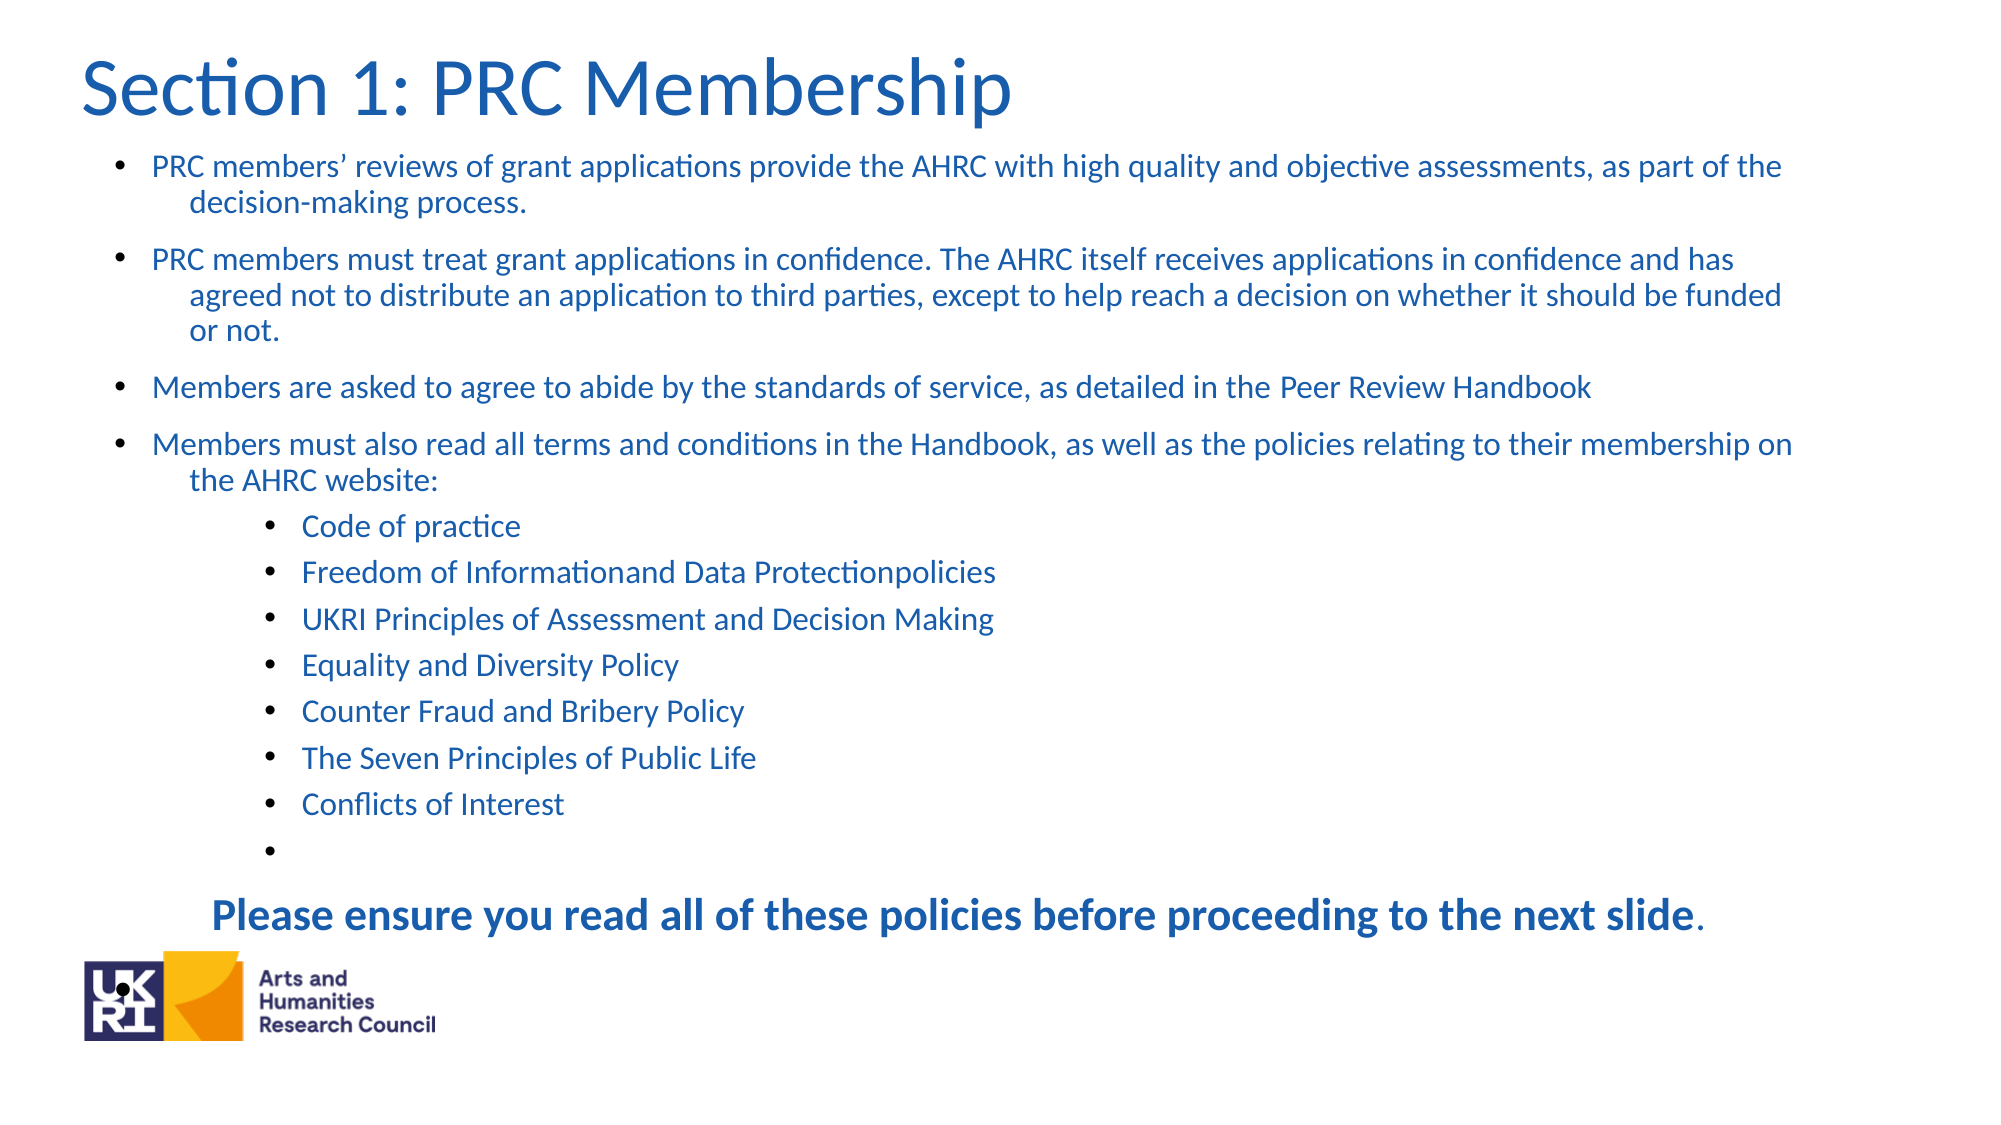

Section 1: PRC Membership
PRC members’ reviews of grant applications provide the AHRC with high quality and objective assessments, as part of the decision-making process.
PRC members must treat grant applications in confidence. The AHRC itself receives applications in confidence and has agreed not to distribute an application to third parties, except to help reach a decision on whether it should be funded or not.
Members are asked to agree to abide by the standards of service, as detailed in the Peer Review Handbook
Members must also read all terms and conditions in the Handbook, as well as the policies relating to their membership on the AHRC website:
Code of practice
Freedom of Informationand Data Protectionpolicies
UKRI Principles of Assessment and Decision Making
Equality and Diversity Policy
Counter Fraud and Bribery Policy
The Seven Principles of Public Life
Conflicts of Interest
Please ensure you read all of these policies before proceeding to the next slide.